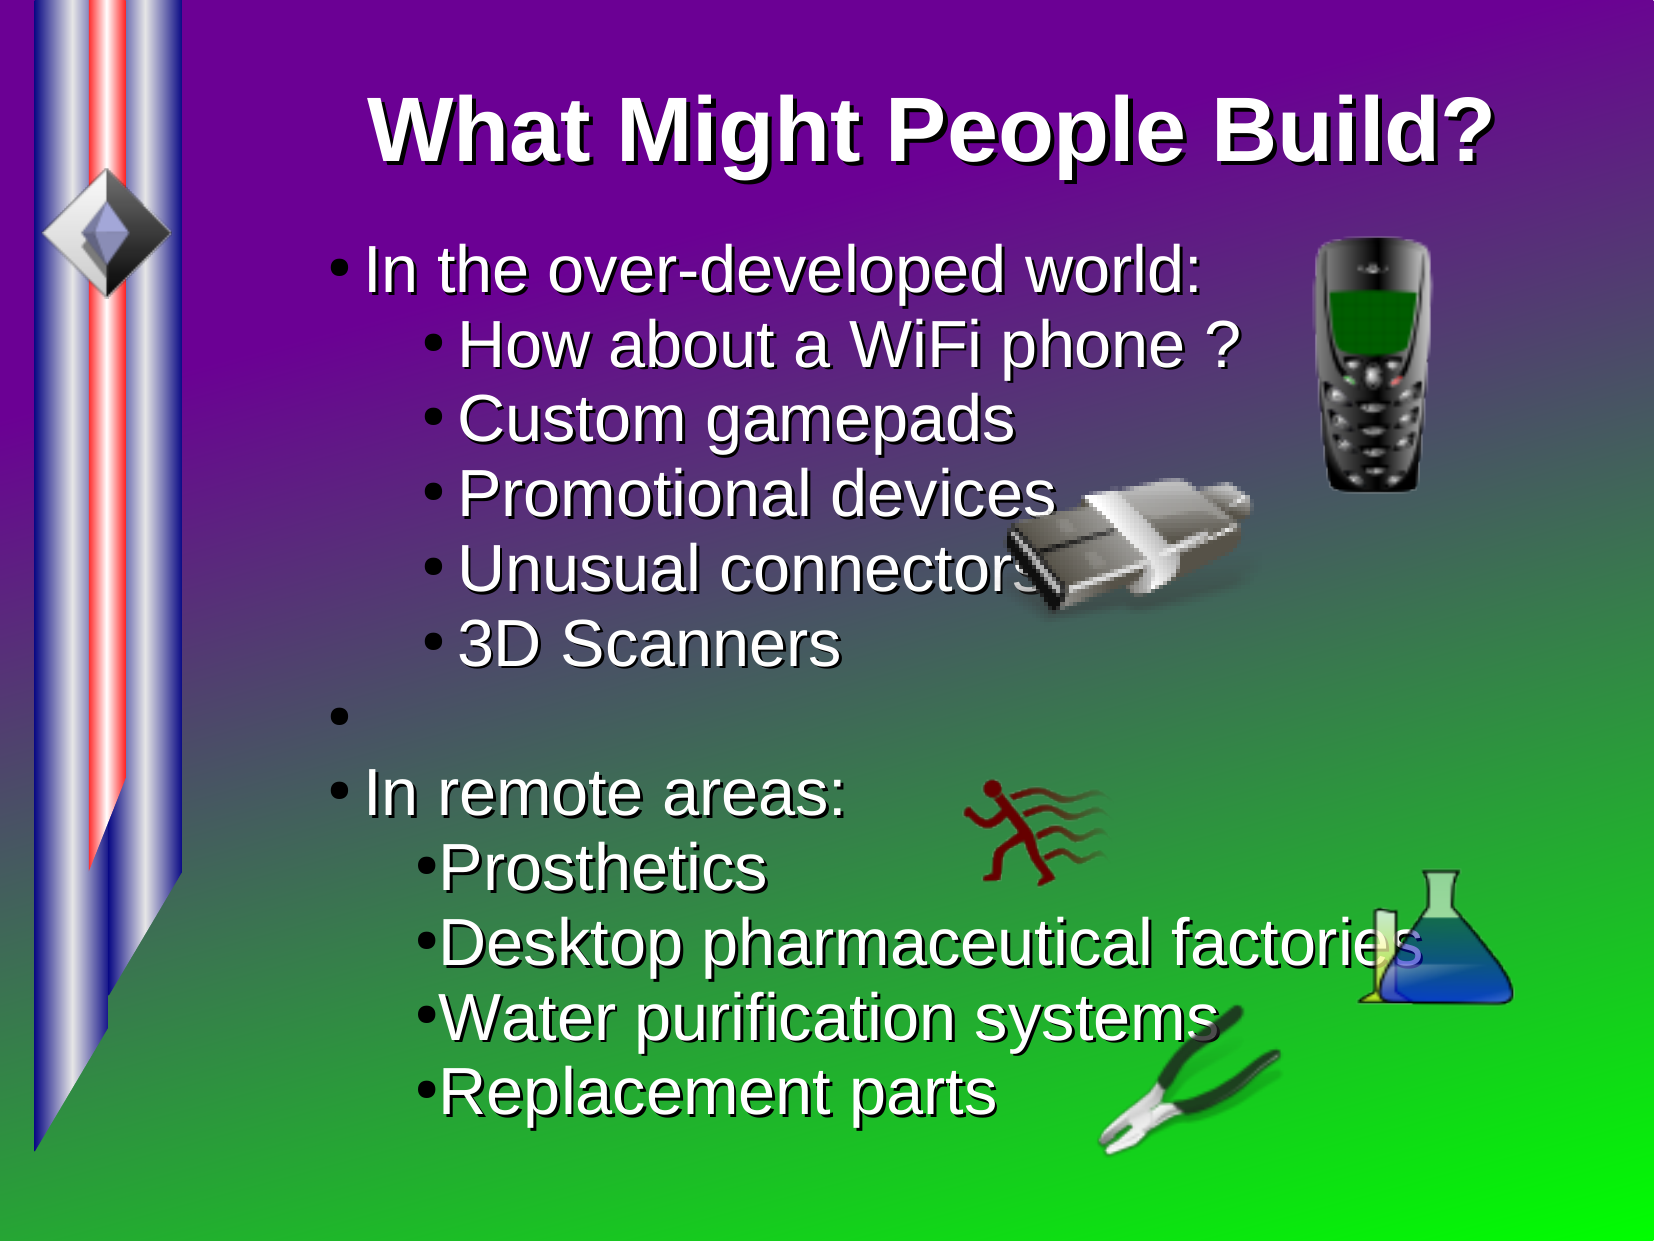

# What Might People Build?
In the over-developed world:
How about a WiFi phone ?
Custom gamepads
Promotional devices
Unusual connectors
3D Scanners
In remote areas:
Prosthetics
Desktop pharmaceutical factories
Water purification systems
Replacement parts